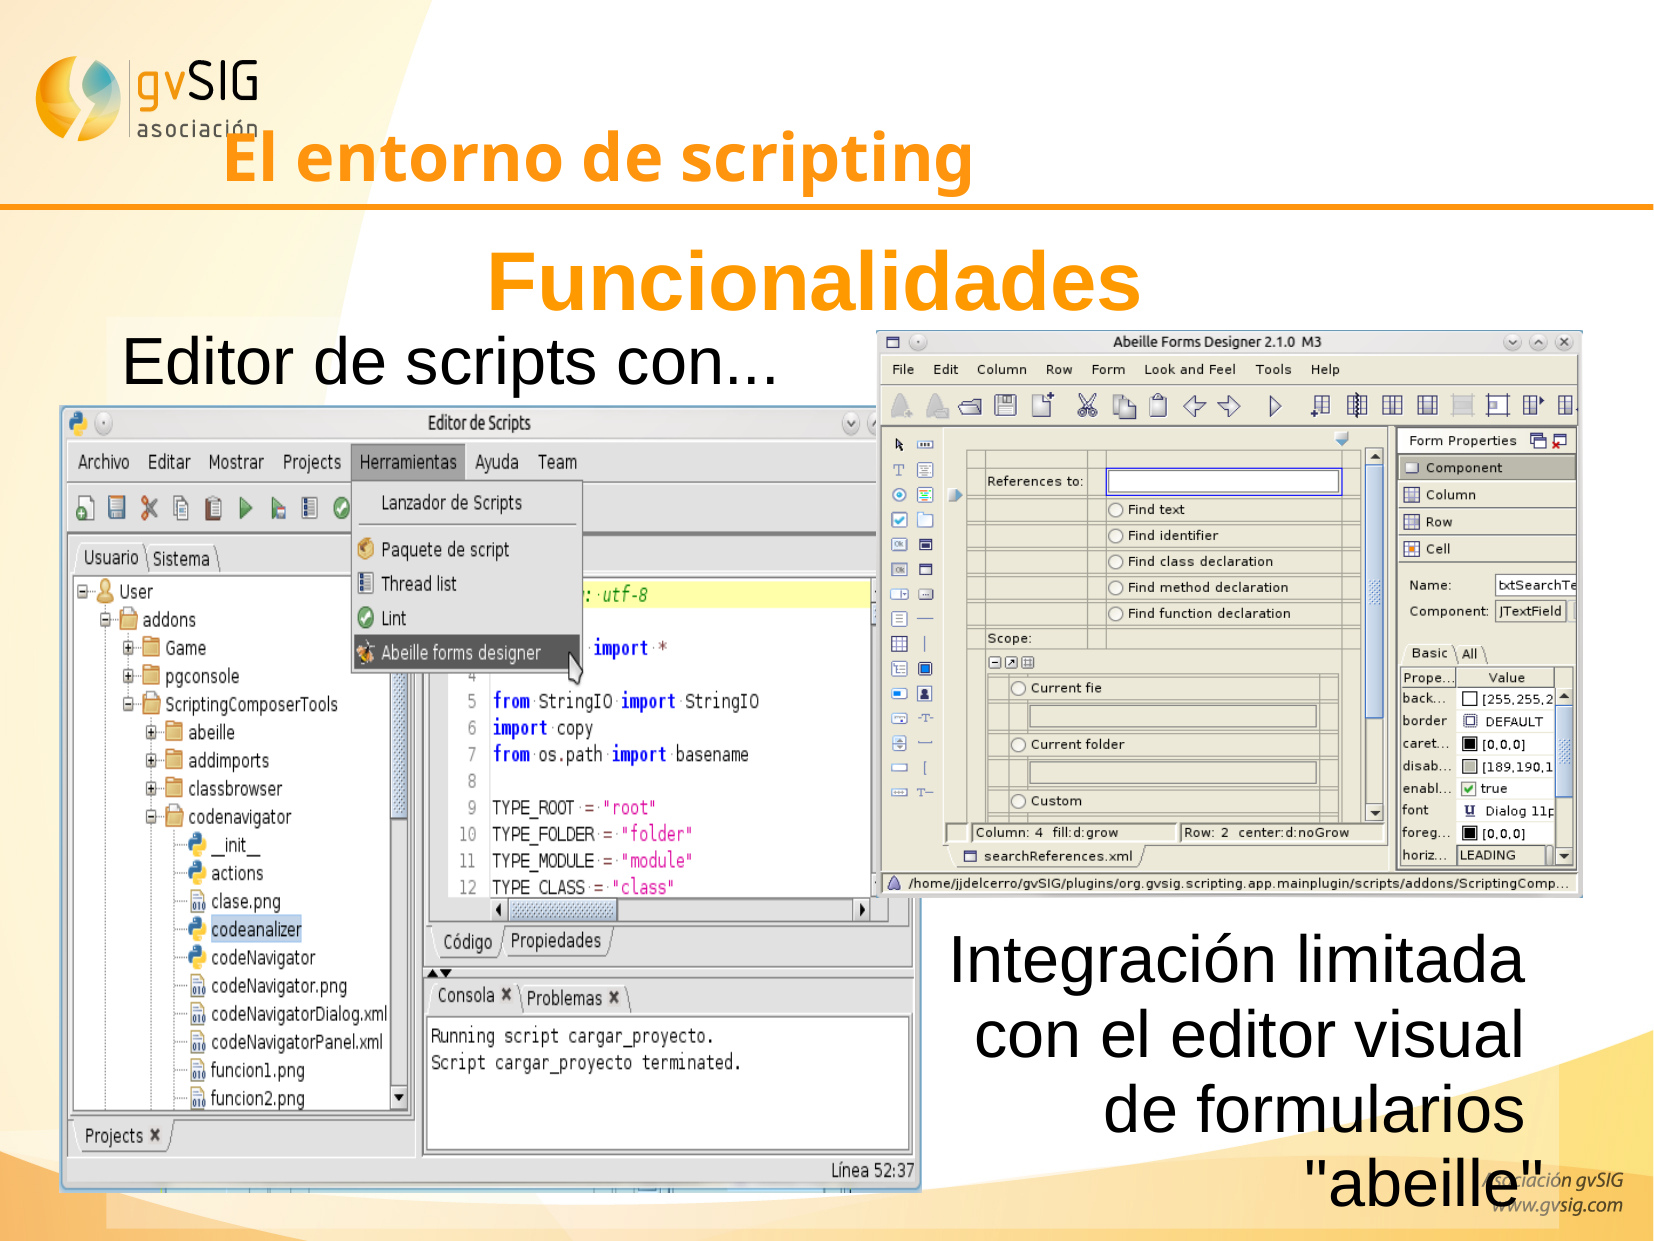

# El entorno de scripting
Funcionalidades
Editor de scripts con...
Integración limitada
con el editor visual
de formularios
"abeille"